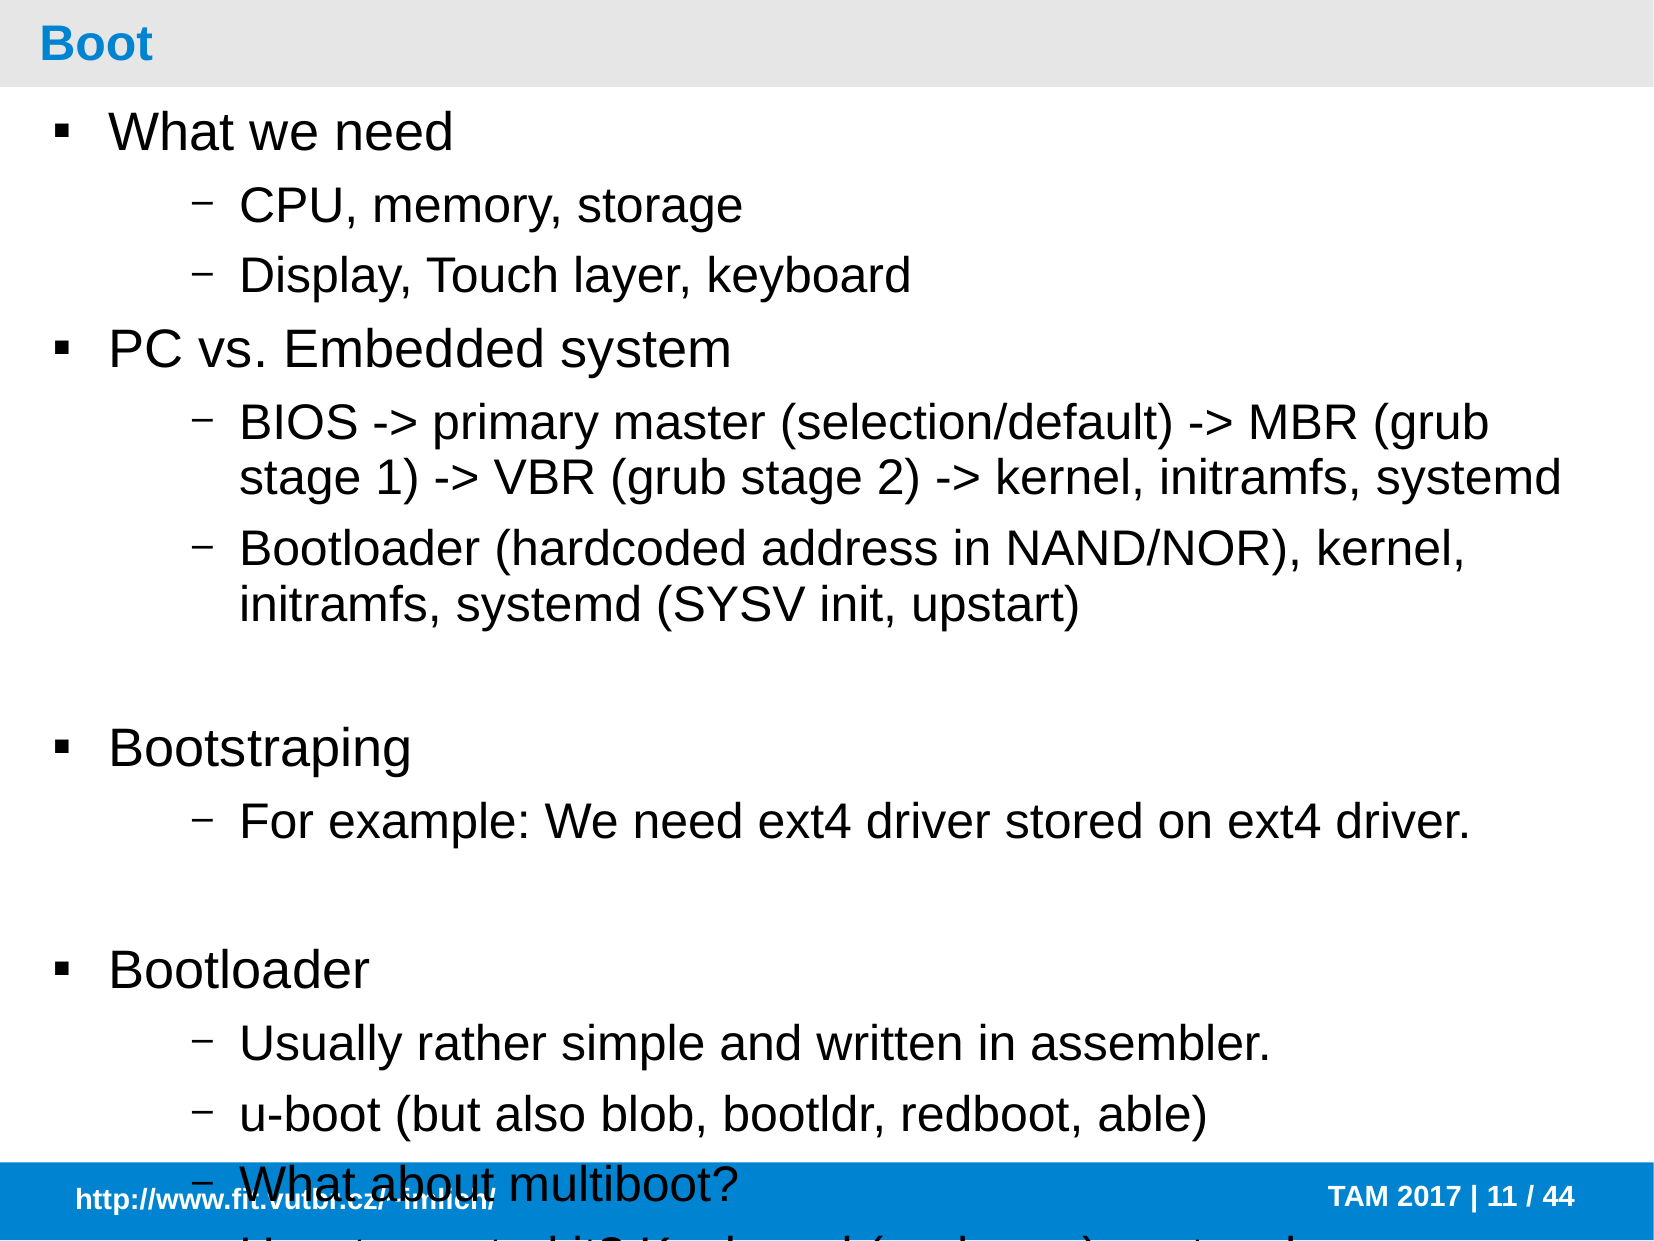

# Boot
What we need
CPU, memory, storage
Display, Touch layer, keyboard
PC vs. Embedded system
BIOS -> primary master (selection/default) -> MBR (grub stage 1) -> VBR (grub stage 2) -> kernel, initramfs, systemd
Bootloader (hardcoded address in NAND/NOR), kernel, initramfs, systemd (SYSV init, upstart)
Bootstraping
For example: We need ext4 driver stored on ext4 driver.
Bootloader
Usually rather simple and written in assembler.
u-boot (but also blob, bootldr, redboot, able)
What about multiboot?
How to control it? Keyboard (+,-,home) vs. touch screen